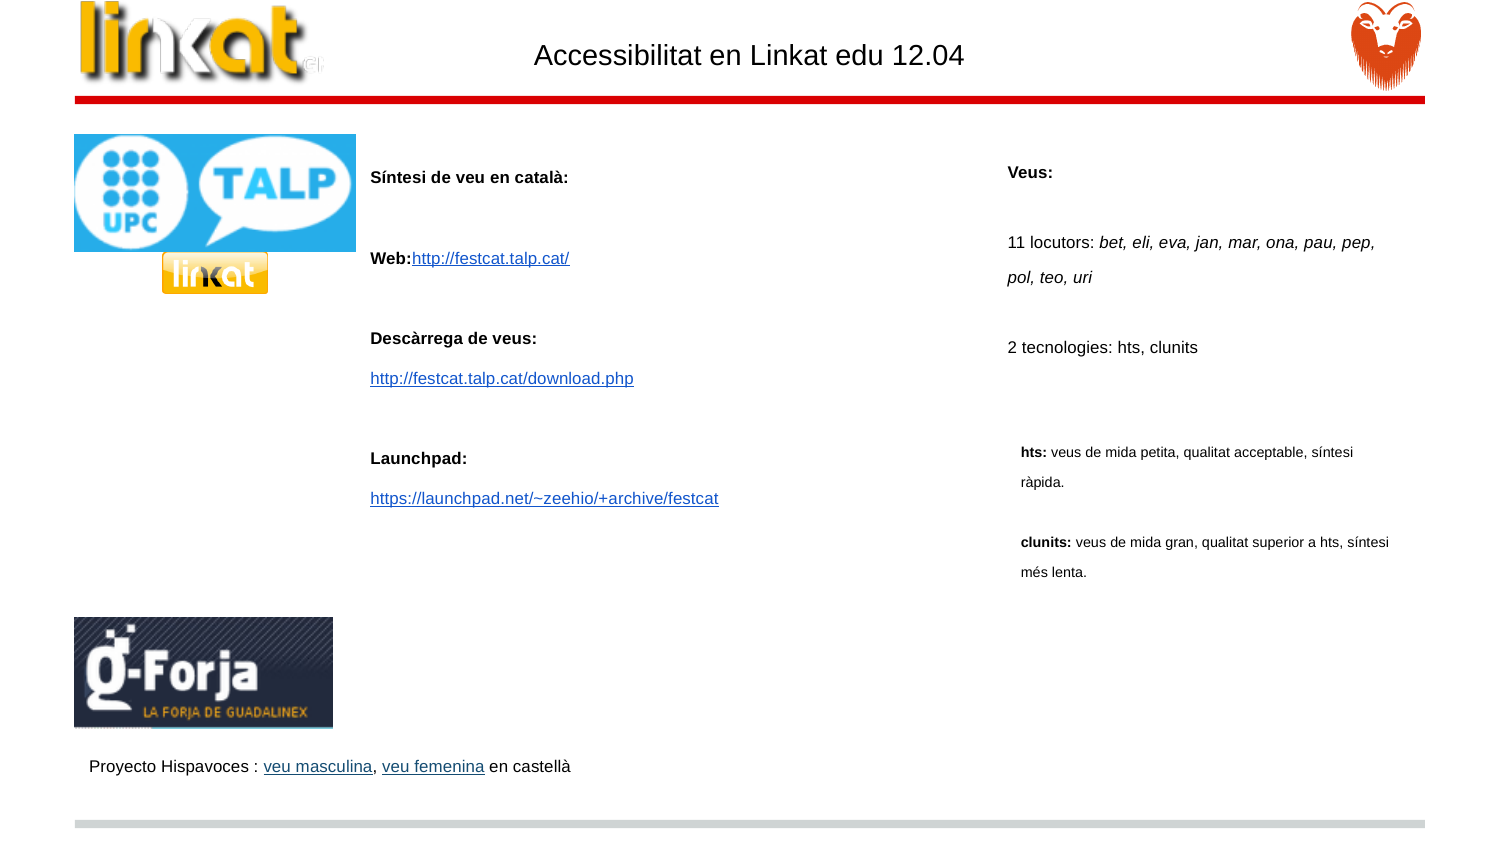

Síntesi de veu en català:
Web:http://festcat.talp.cat/
Descàrrega de veus:
http://festcat.talp.cat/download.php
Launchpad:
https://launchpad.net/~zeehio/+archive/festcat
Veus:
11 locutors: bet, eli, eva, jan, mar, ona, pau, pep, pol, teo, uri
2 tecnologies: hts, clunits
hts: veus de mida petita, qualitat acceptable, síntesi ràpida.
clunits: veus de mida gran, qualitat superior a hts, síntesi més lenta.
Proyecto Hispavoces : veu masculina, veu femenina en castellà